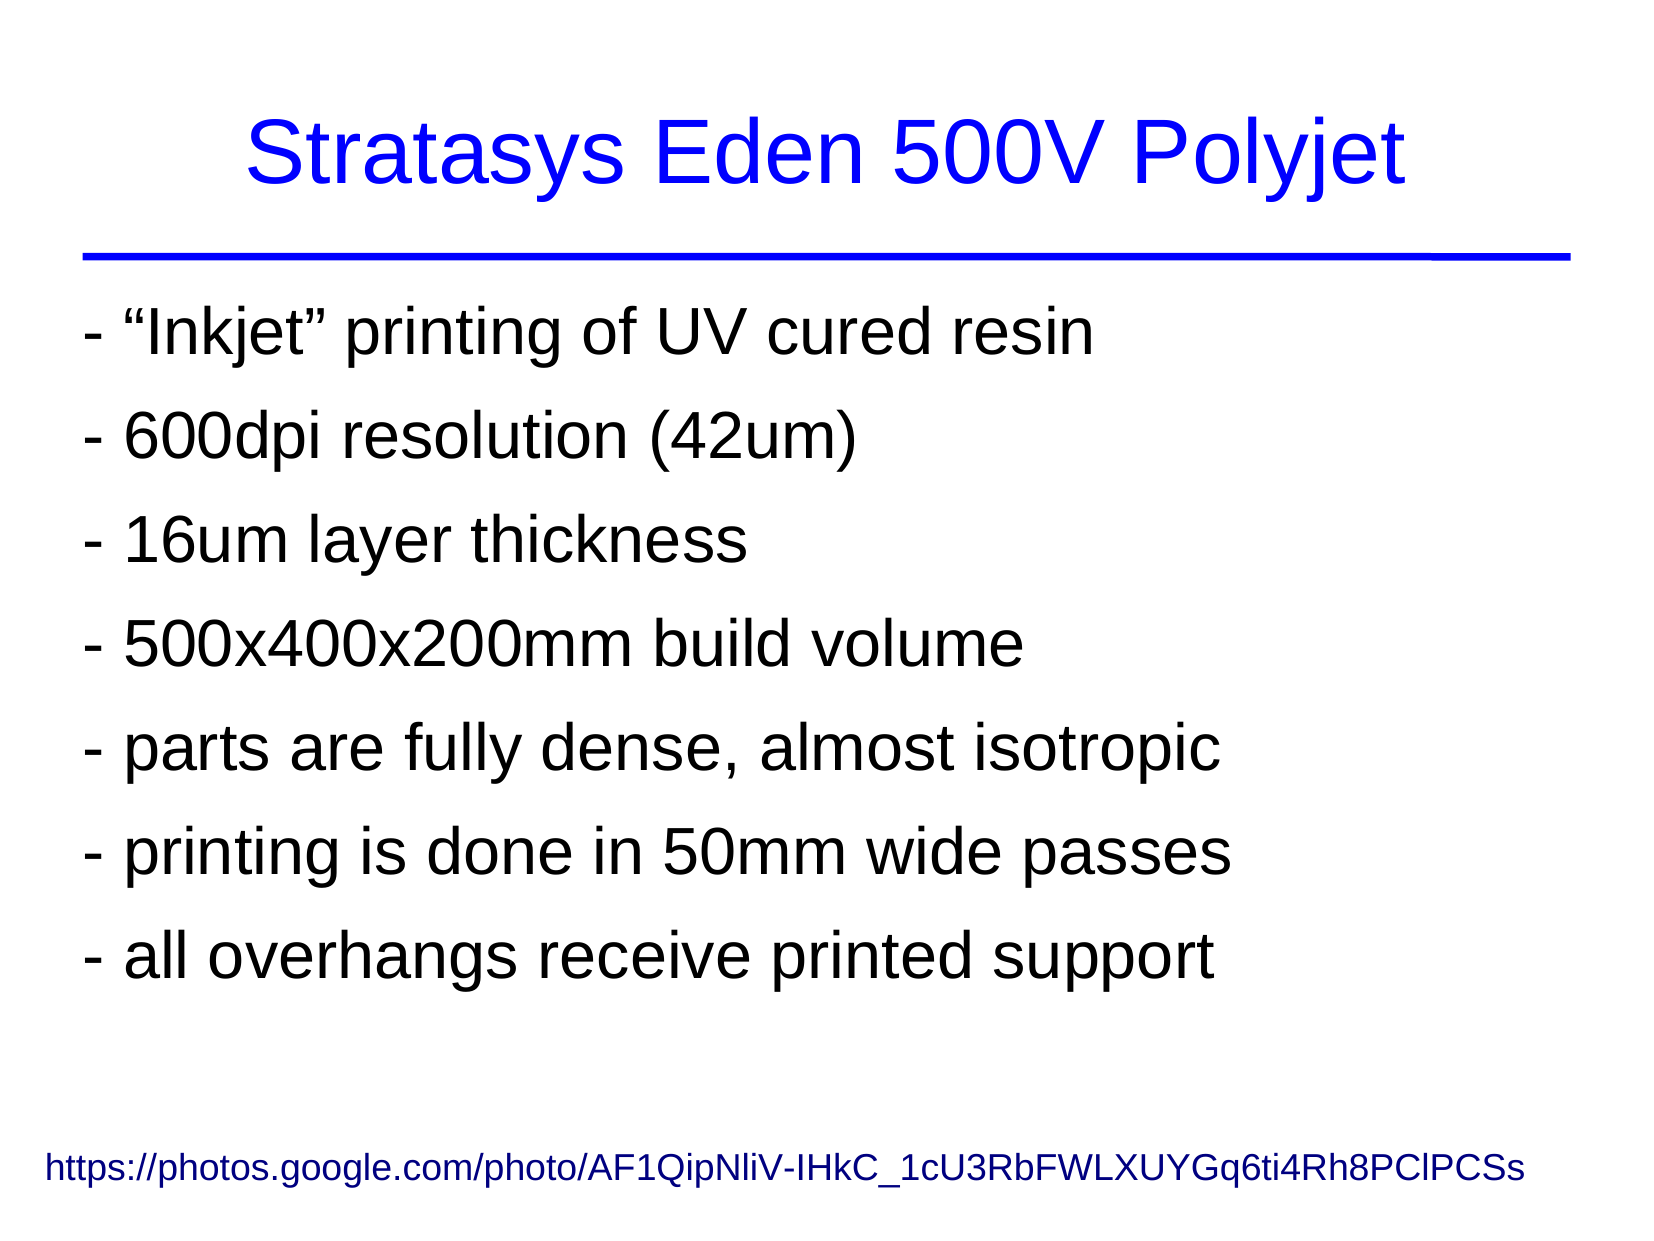

# Stratasys Eden 500V Polyjet
- “Inkjet” printing of UV cured resin
- 600dpi resolution (42um)
- 16um layer thickness
- 500x400x200mm build volume
- parts are fully dense, almost isotropic
- printing is done in 50mm wide passes
- all overhangs receive printed support
https://photos.google.com/photo/AF1QipNliV-IHkC_1cU3RbFWLXUYGq6ti4Rh8PClPCSs